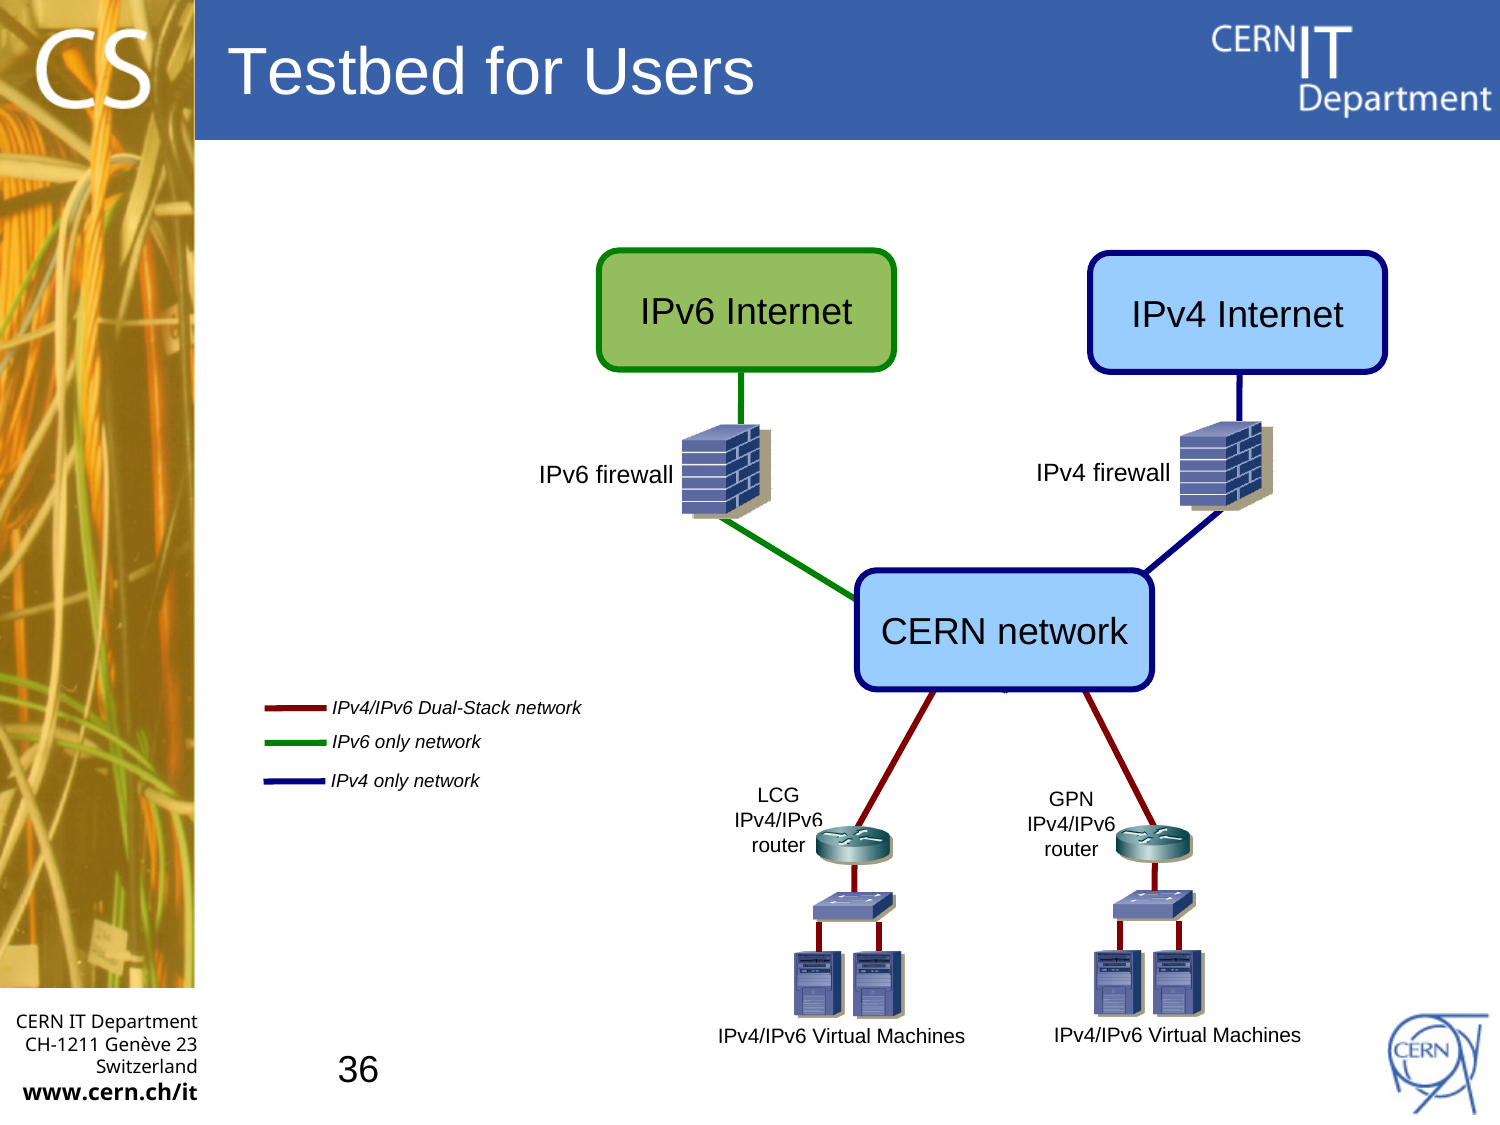

# Testbed for Users
IPv6 Internet
IPv4 Internet
IPv4 firewall
IPv6 firewall
CERN network
IPv4/IPv6 Dual-Stack network
IPv6 only network
IPv4 only network
LCG IPv4/IPv6 router
GPN IPv4/IPv6 router
IPv4/IPv6 Virtual Machines
IPv4/IPv6 Virtual Machines